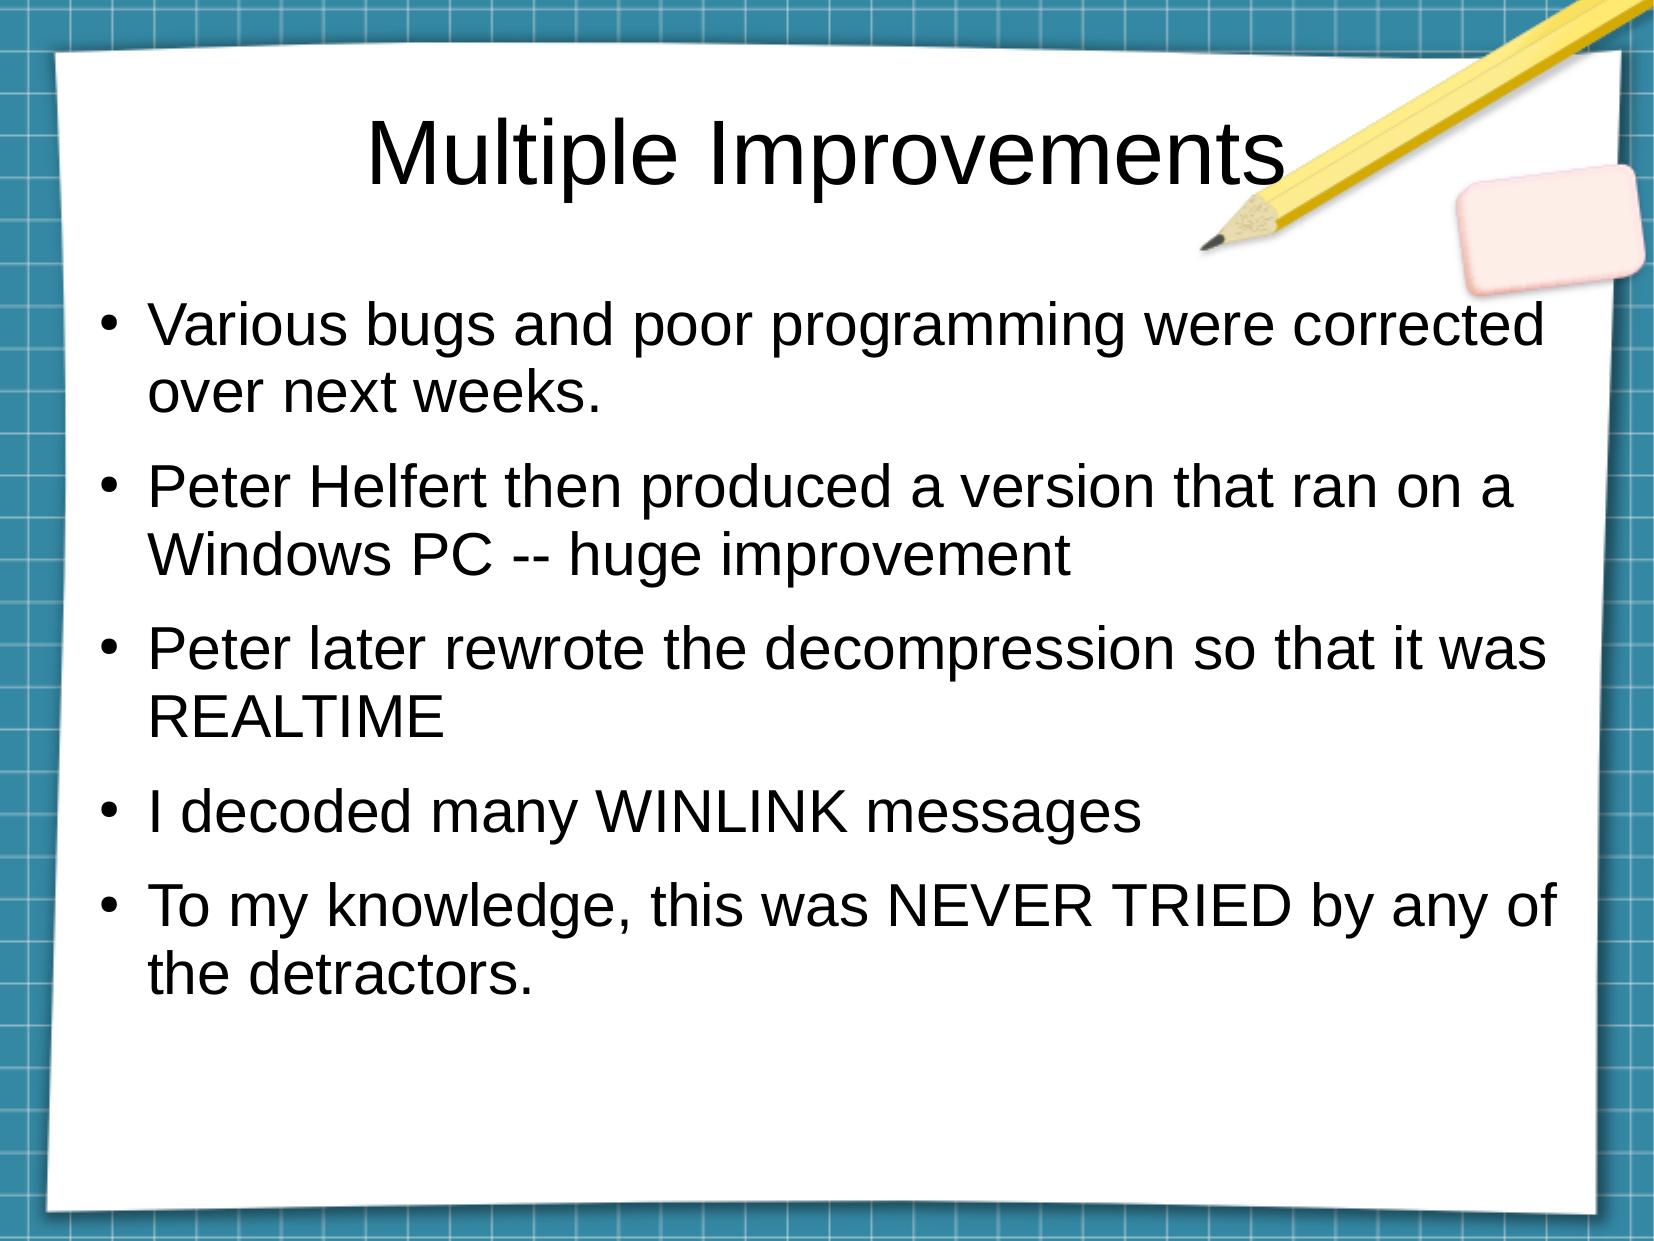

# Multiple Improvements
Various bugs and poor programming were corrected over next weeks.
Peter Helfert then produced a version that ran on a Windows PC -- huge improvement
Peter later rewrote the decompression so that it was REALTIME
I decoded many WINLINK messages
To my knowledge, this was NEVER TRIED by any of the detractors.